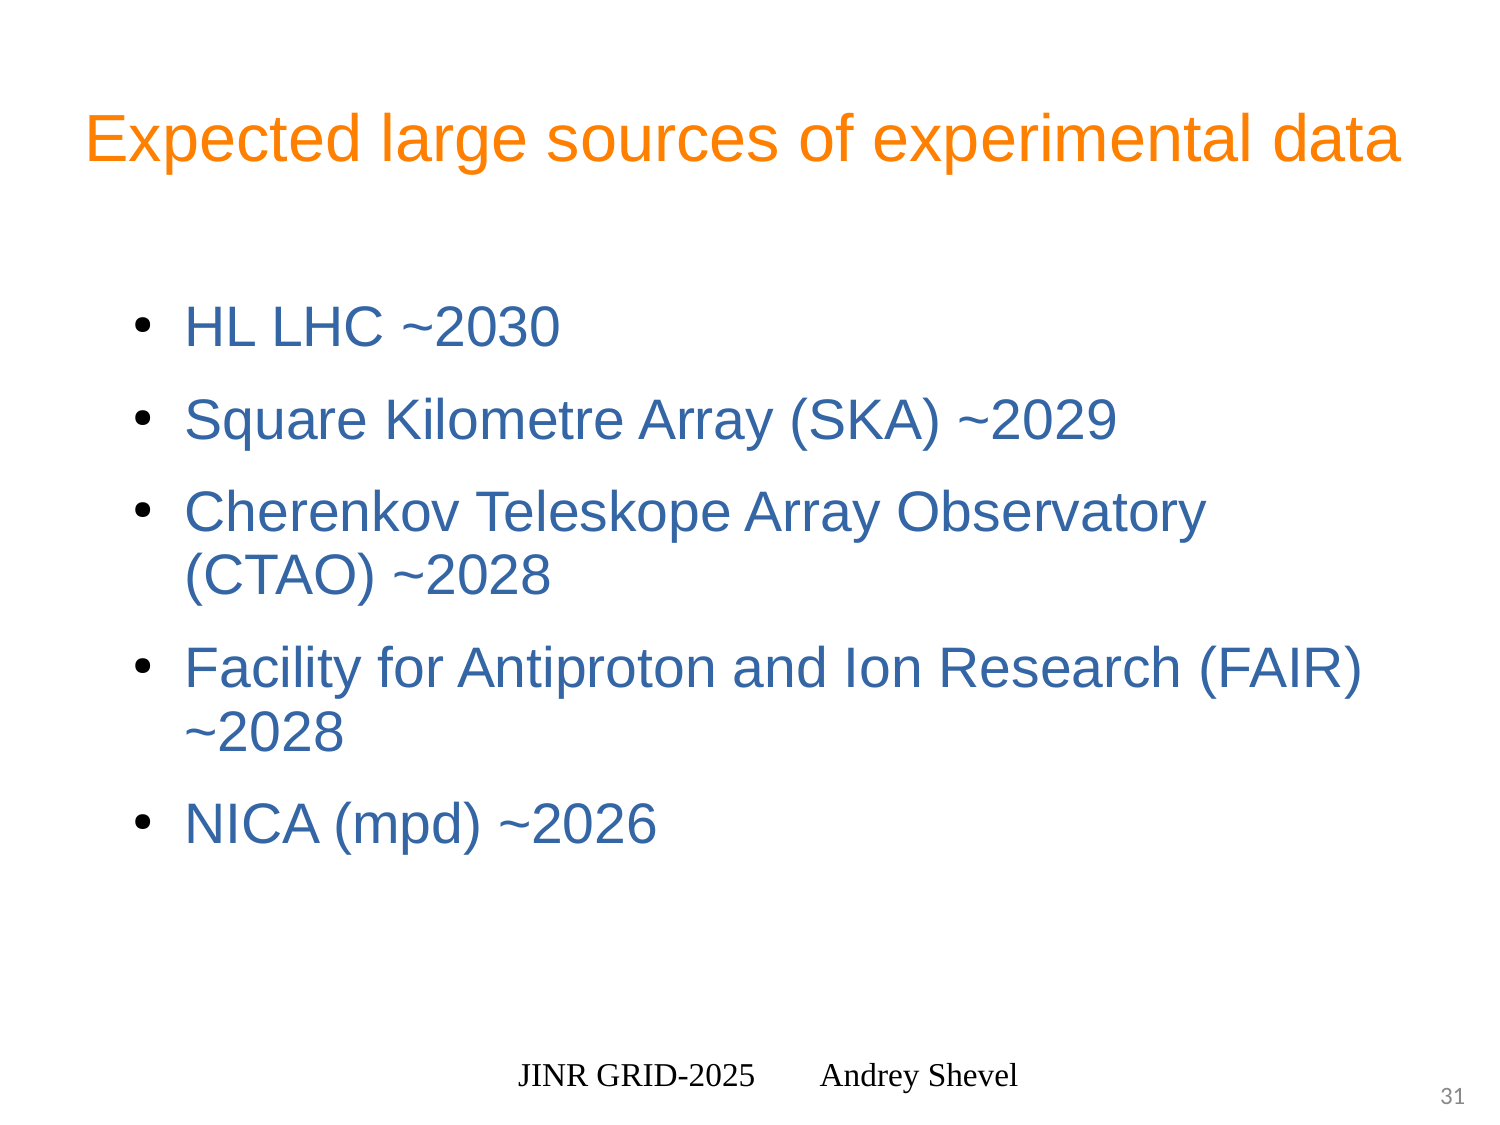

# Expected large sources of experimental data
HL LHC ~2030
Square Kilometre Array (SKA) ~2029
Cherenkov Teleskope Array Observatory (CTAO) ~2028
Facility for Antiproton and Ion Research (FAIR) ~2028
NICA (mpd) ~2026
31